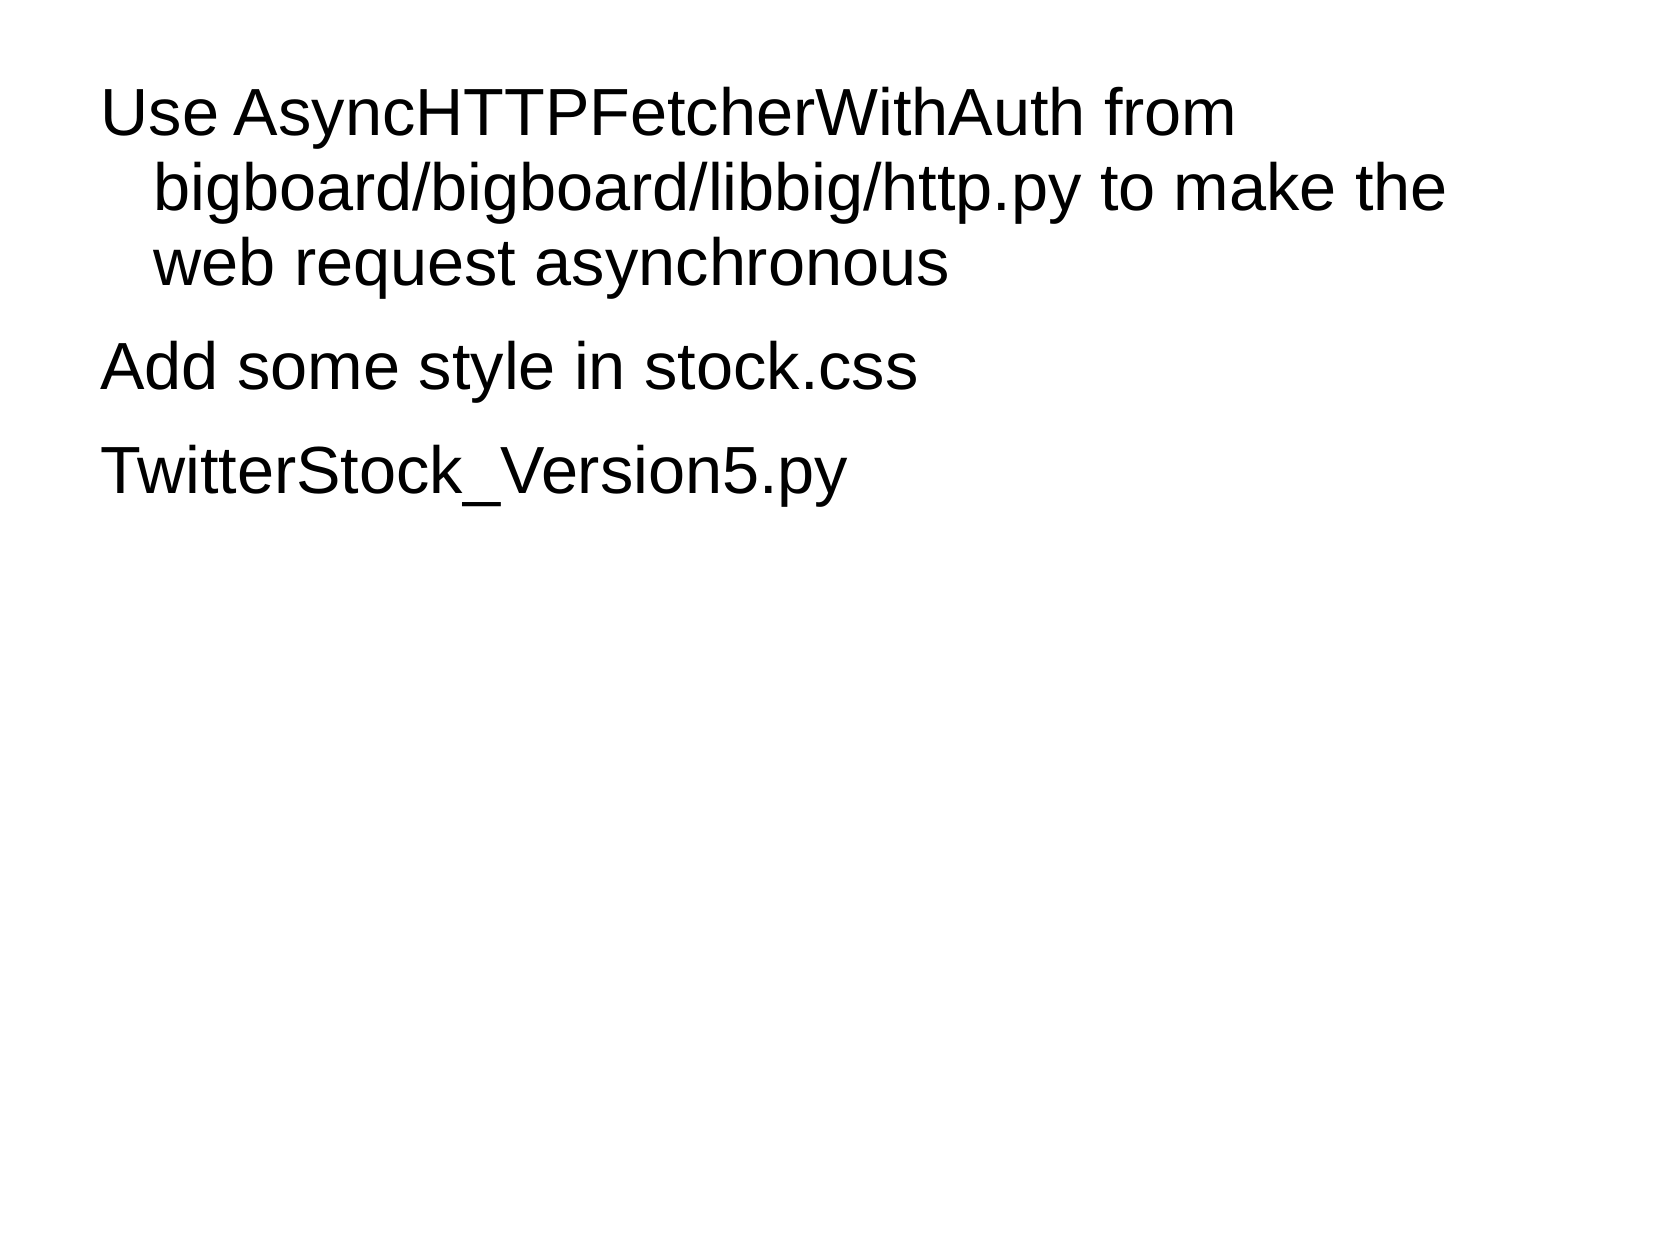

# Use AsyncHTTPFetcherWithAuth from bigboard/bigboard/libbig/http.py to make the web request asynchronous
Add some style in stock.css
TwitterStock_Version5.py